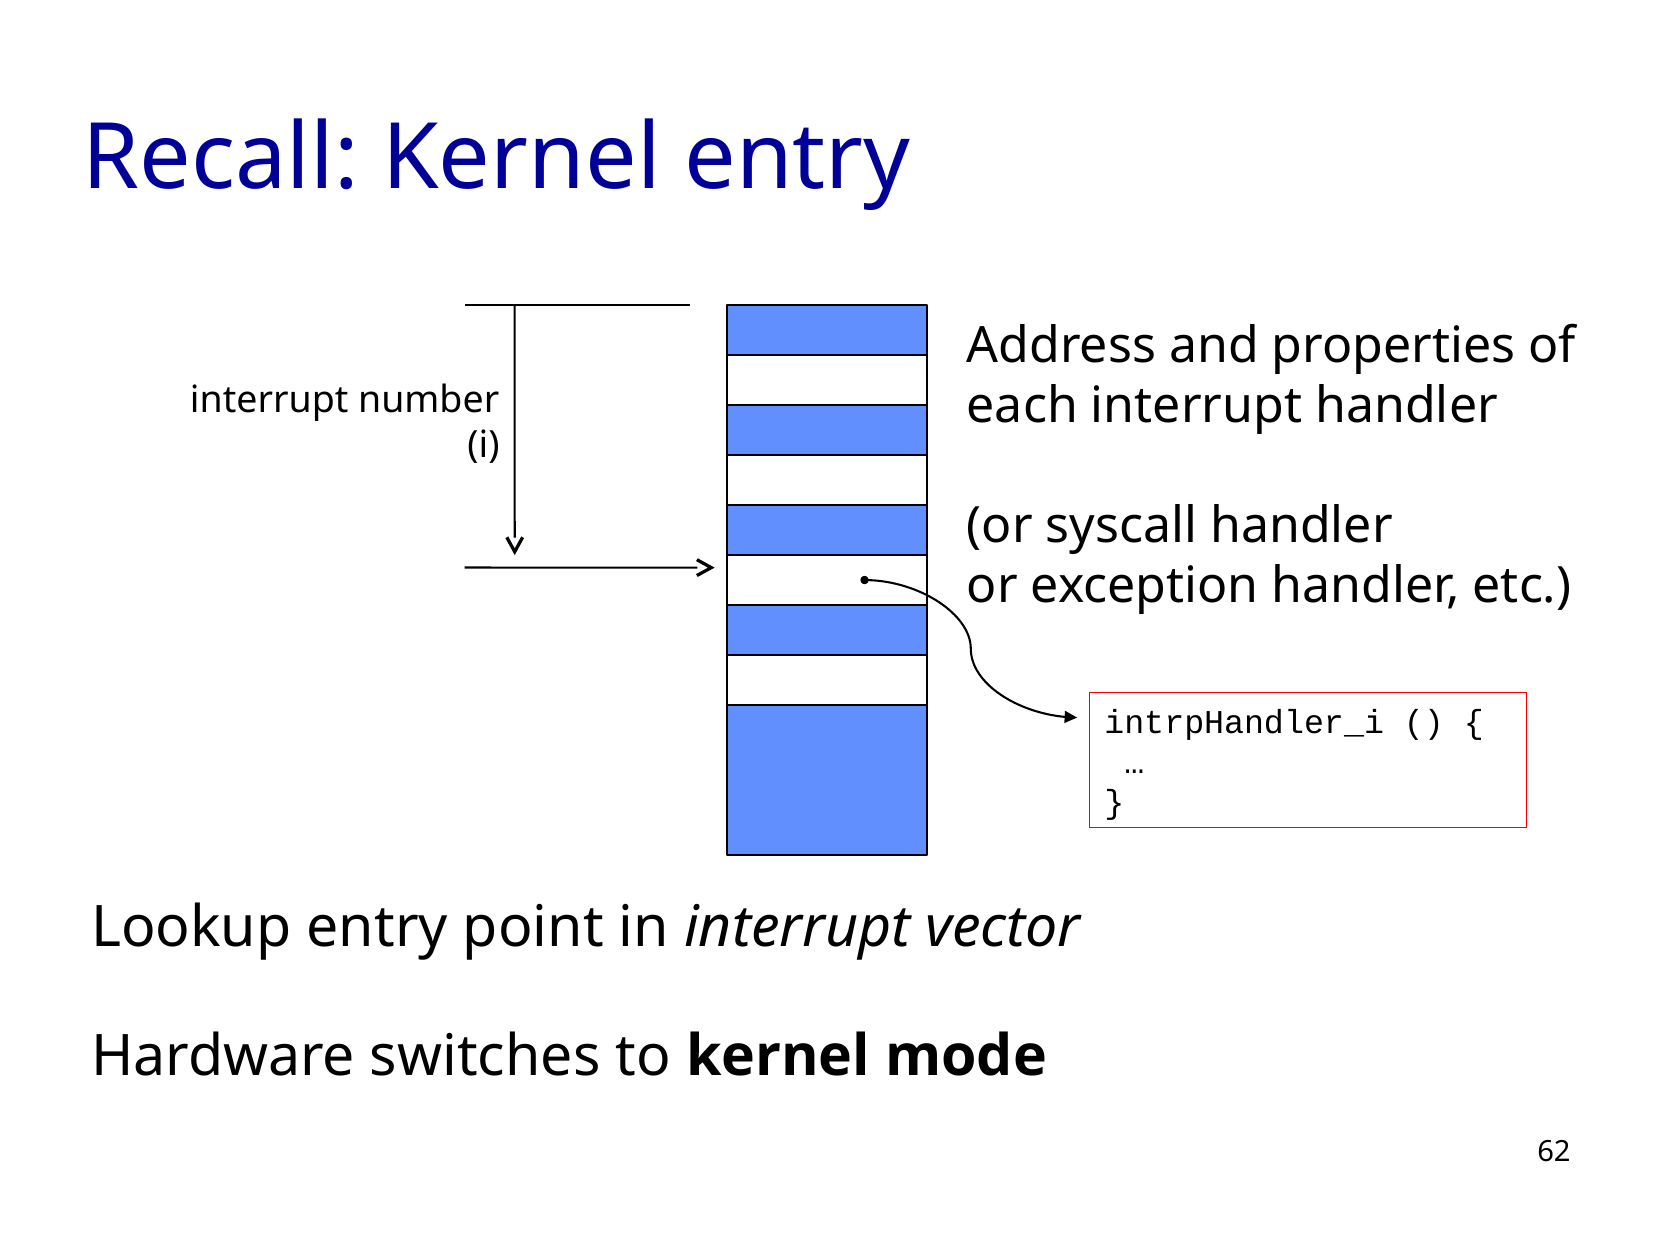

# Recall: Kernel entry
Address and properties of each interrupt handler
(or syscall handler
or exception handler, etc.)
interrupt number
(i)
intrpHandler_i () {
 …
}
Lookup entry point in interrupt vector
Hardware switches to kernel mode
62